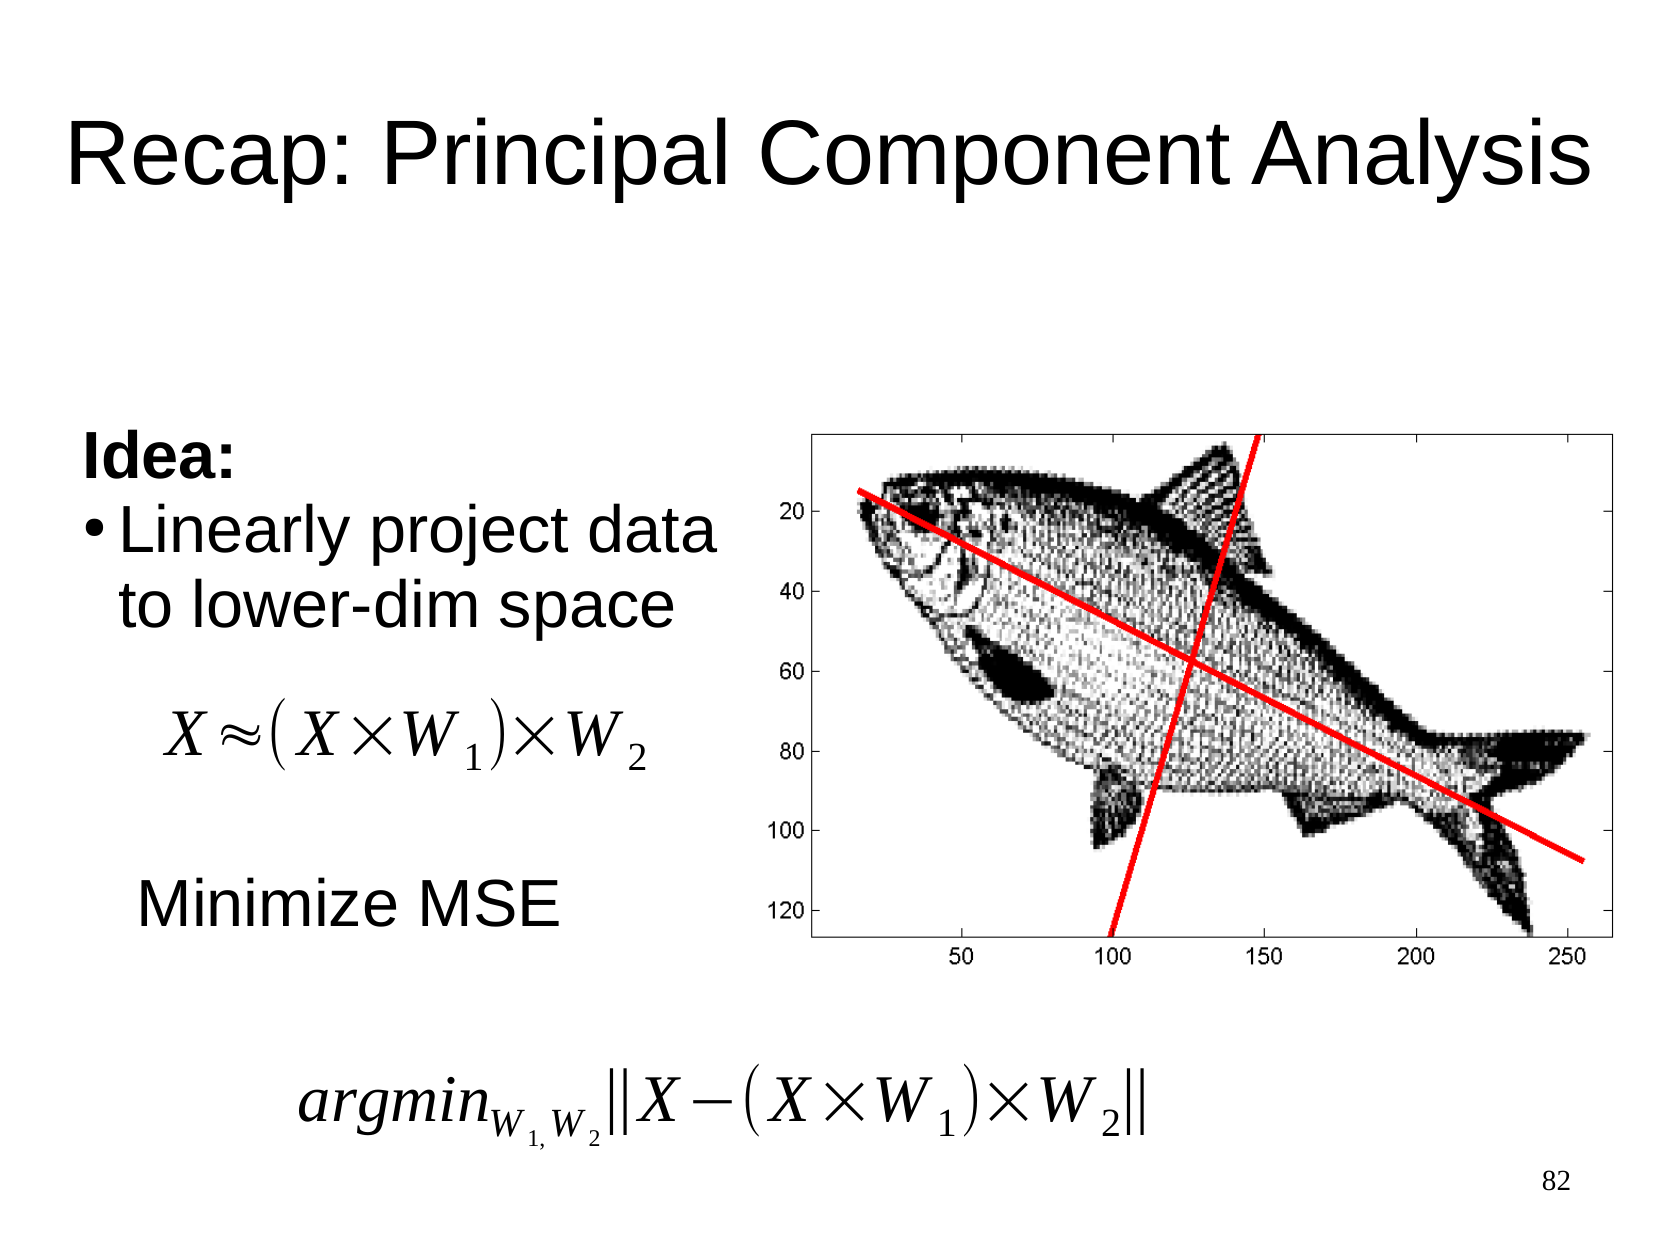

# Recap: Principal Component Analysis
Idea:
Linearly project data
to lower-dim space
 Minimize MSE
82